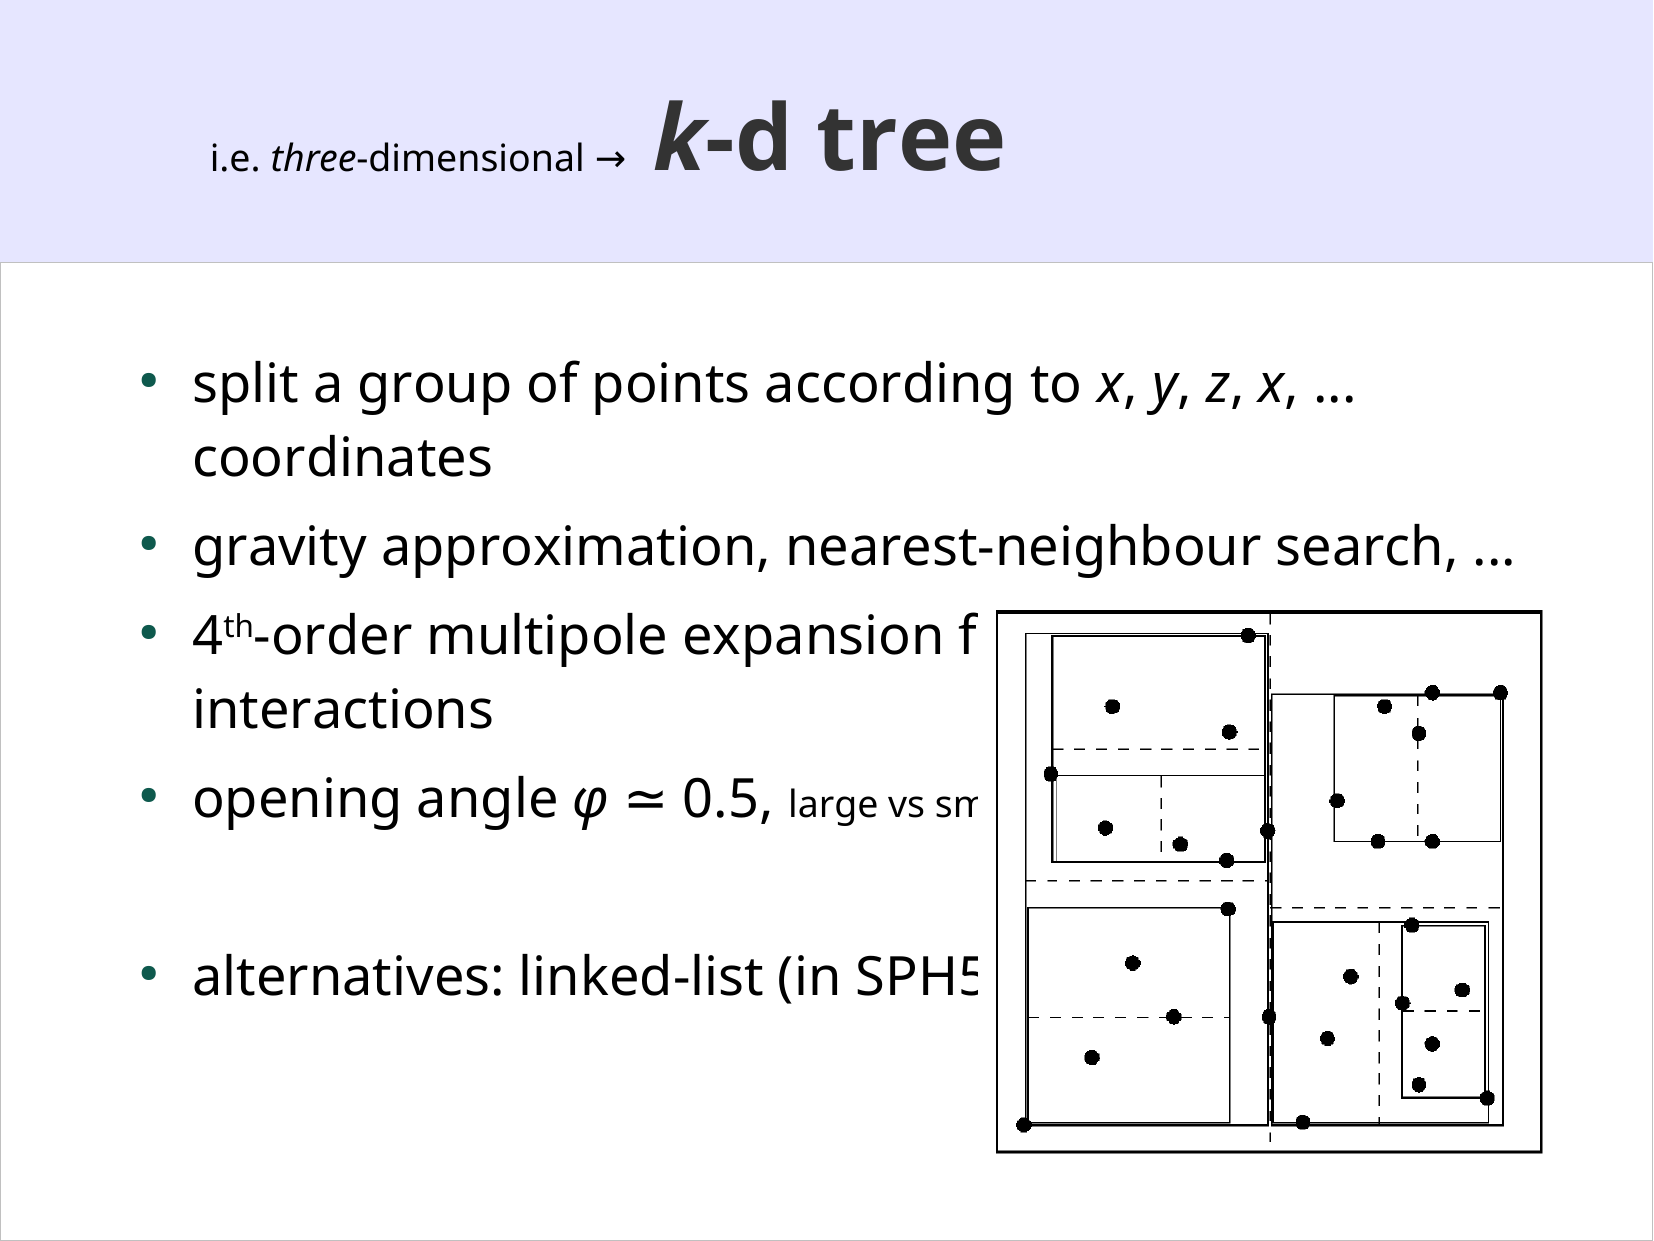

# k-d tree
i.e. three-dimensional →
split a group of points according to x, y, z, x, ... coordinates
gravity approximation, nearest-neighbour search, ...
4th-order multipole expansion for particle↔cell interactions
opening angle φ ≃ 0.5, large vs small
alternatives: linked-list (in SPH5)